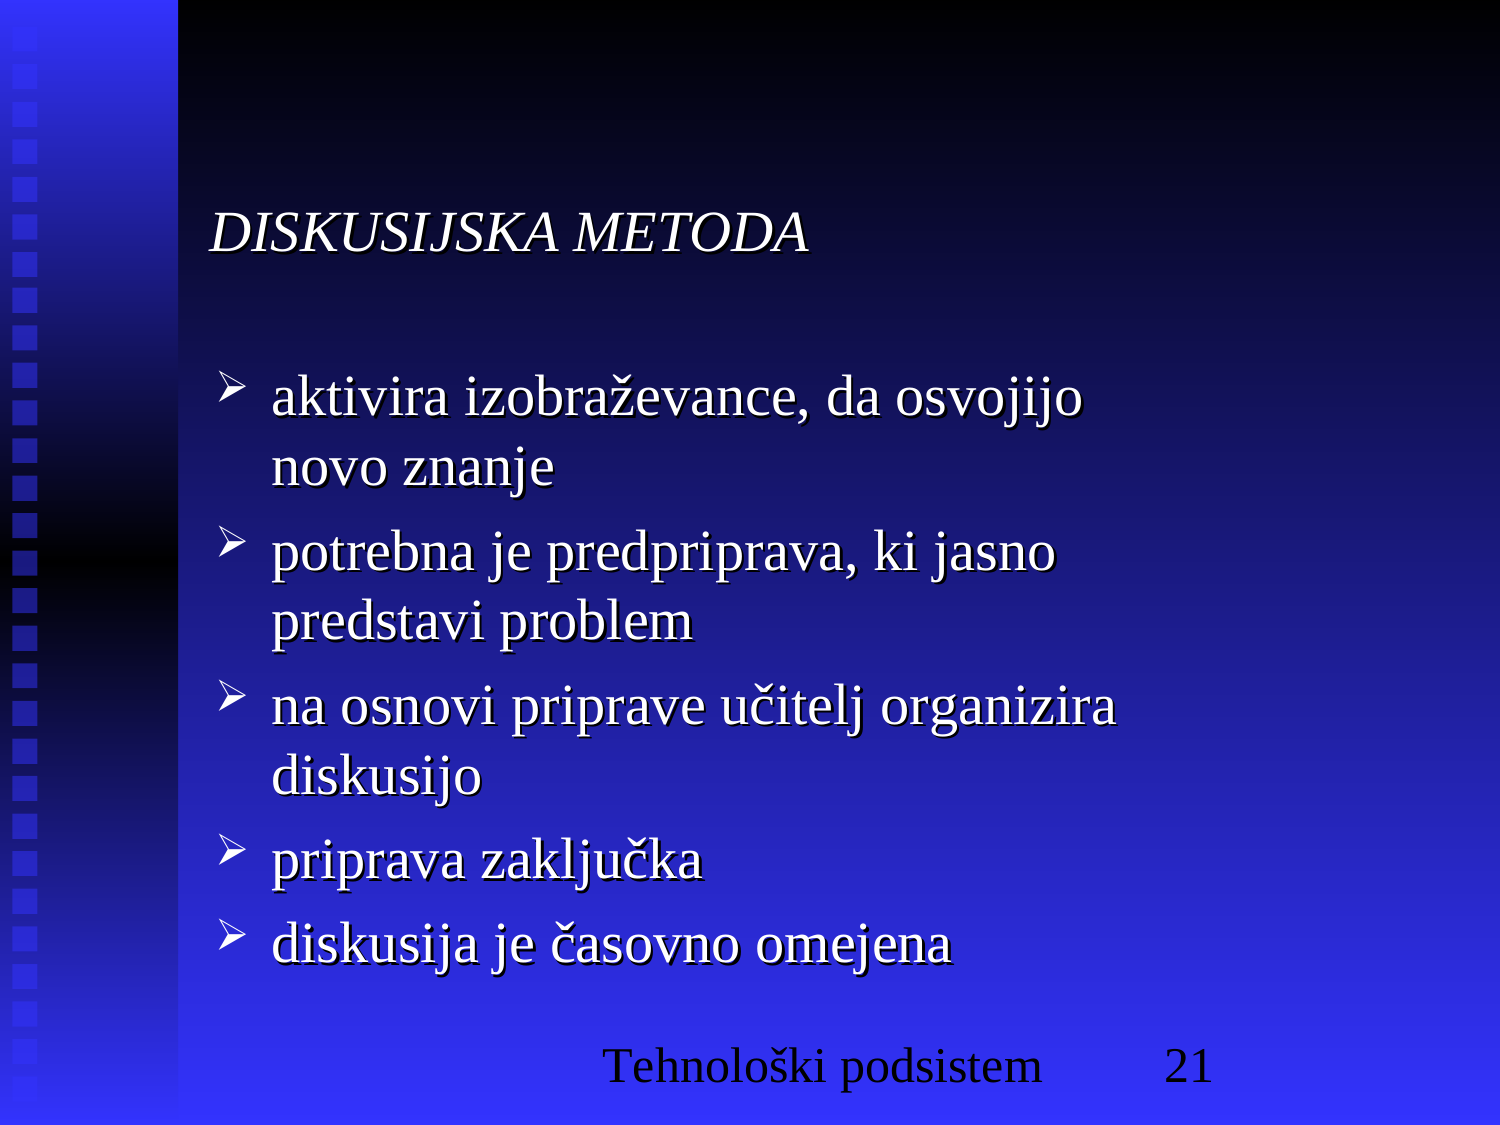

# DISKUSIJSKA METODA
aktivira izobraževance, da osvojijo novo znanje
potrebna je predpriprava, ki jasno predstavi problem
na osnovi priprave učitelj organizira diskusijo
priprava zaključka
diskusija je časovno omejena
Tehnološki podsistem
21